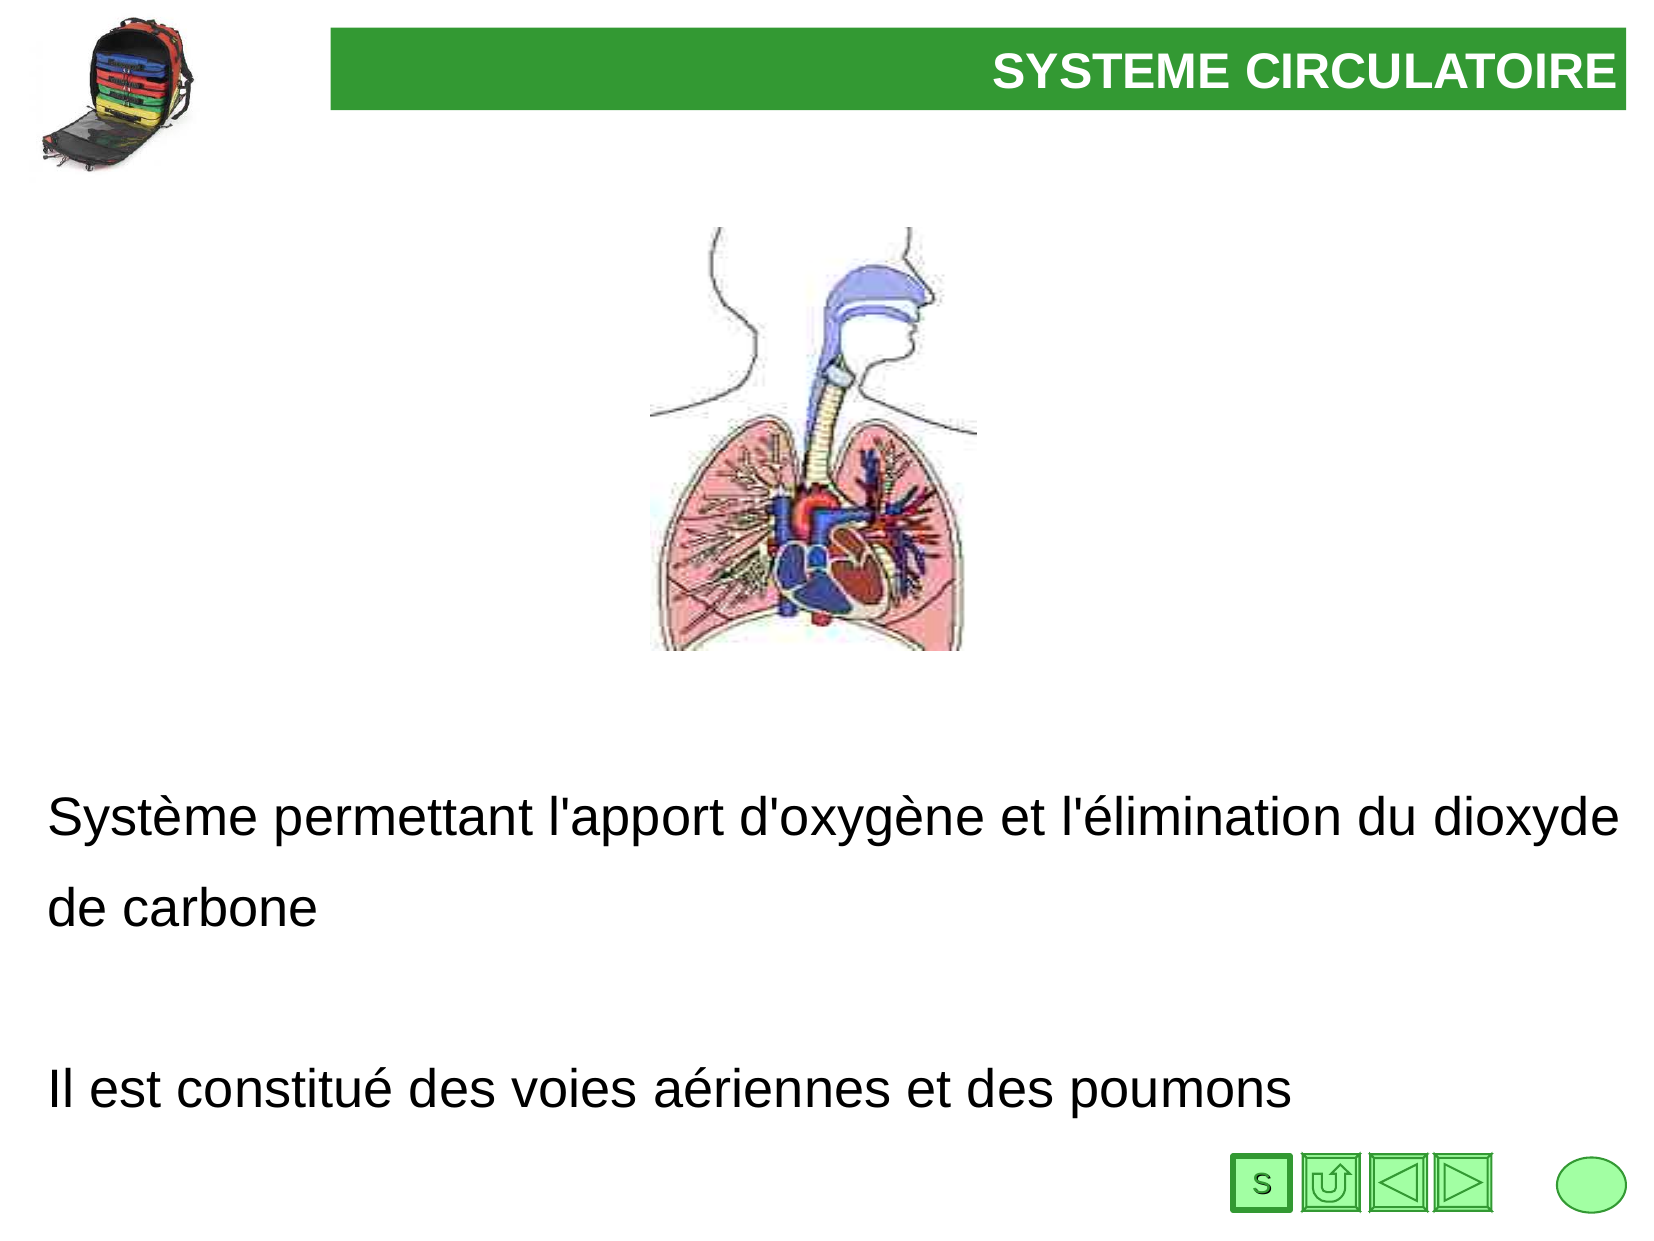

# SYSTEME CIRCULATOIRE
Système permettant l'apport d'oxygène et l'élimination du dioxyde de carbone
Il est constitué des voies aériennes et des poumons